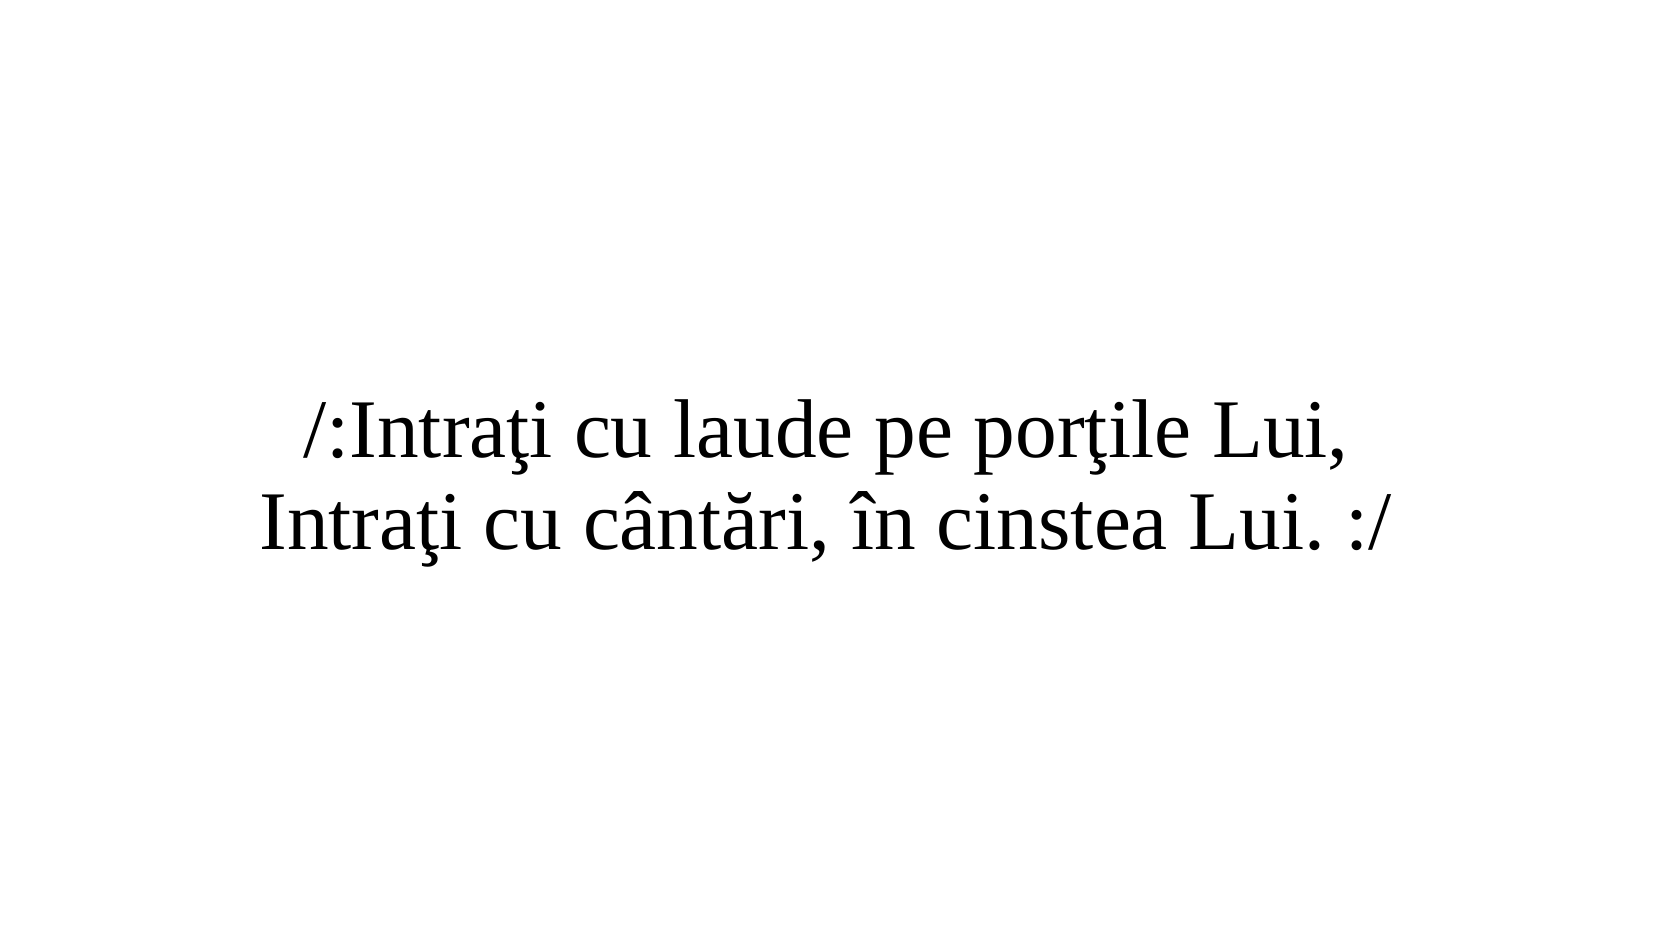

# /:Intraţi cu laude pe porţile Lui,
Intraţi cu cântări, în cinstea Lui. :/